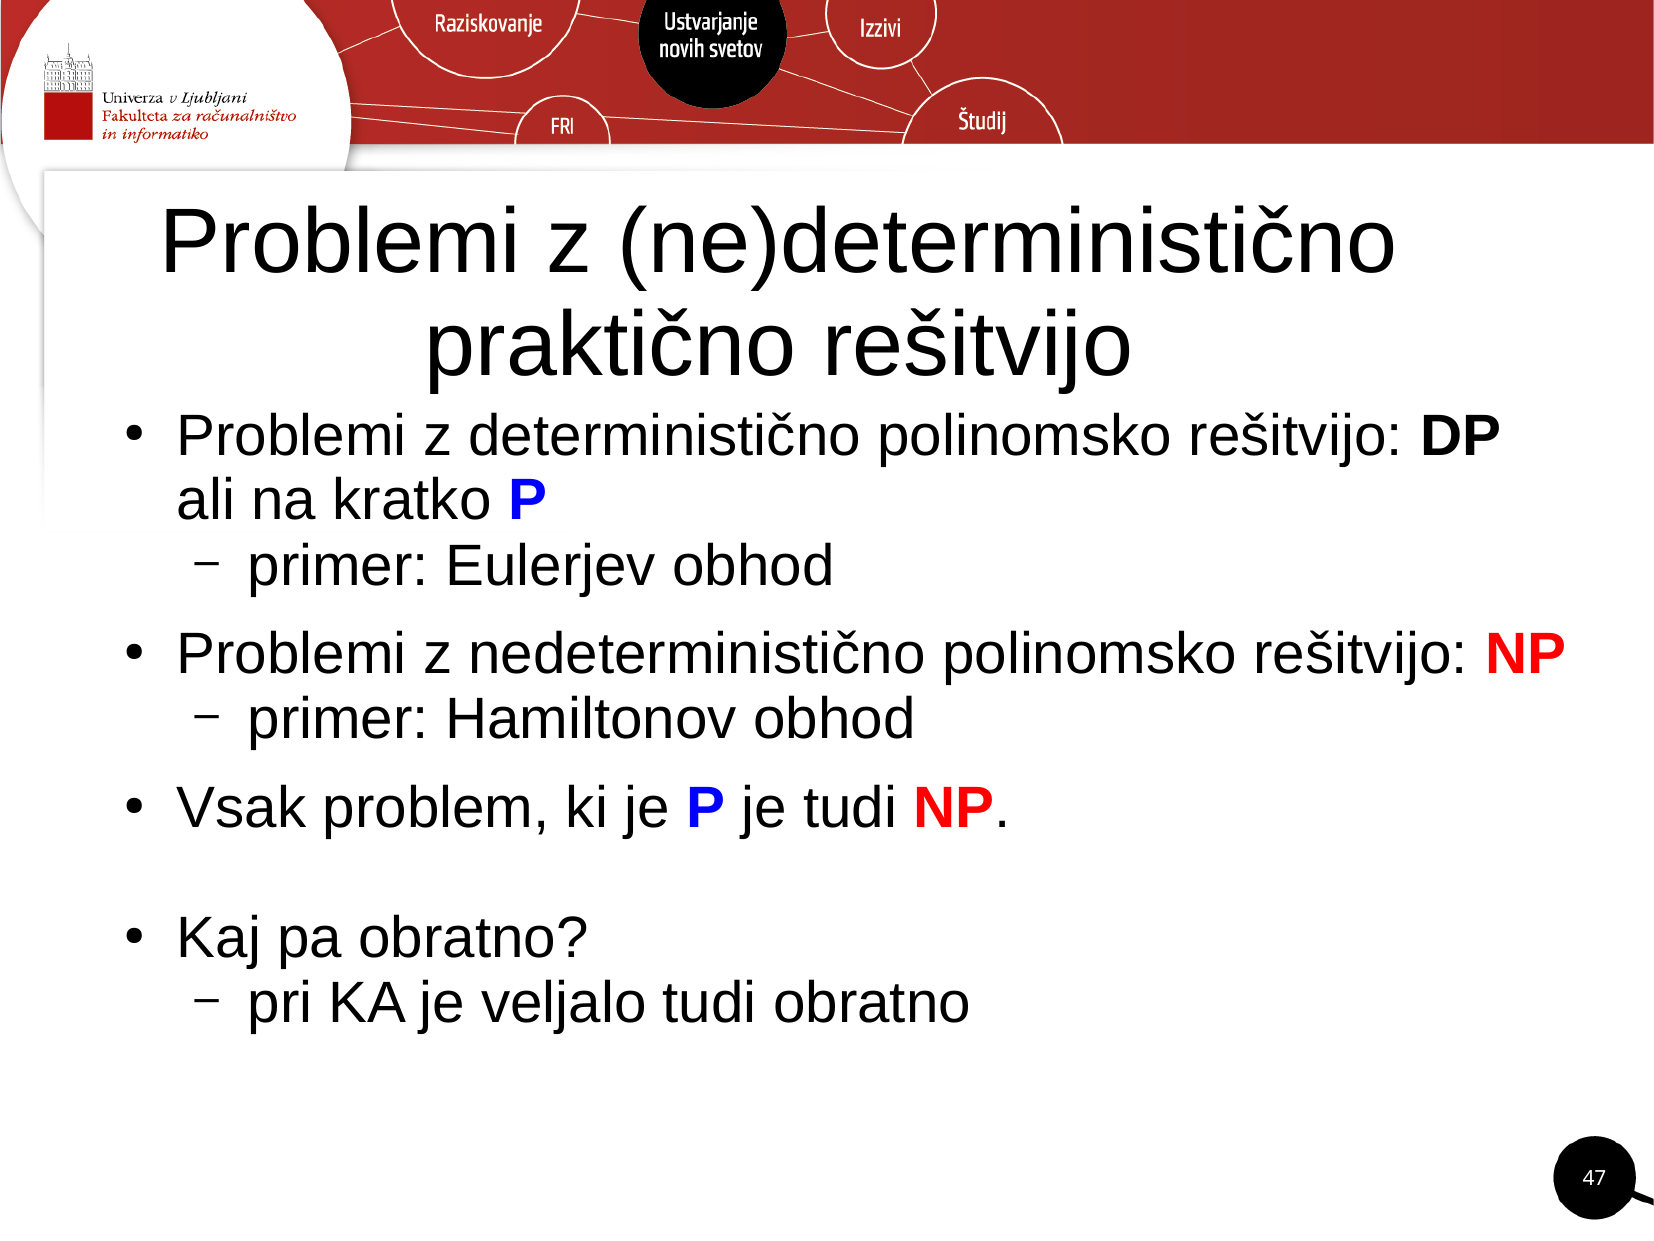

Problemi z (ne)deterministično praktično rešitvijo
# Problemi z deterministično polinomsko rešitvijo: DP ali na kratko P
primer: Eulerjev obhod
Problemi z nedeterministično polinomsko rešitvijo: NP
primer: Hamiltonov obhod
Vsak problem, ki je P je tudi NP.
Kaj pa obratno?
pri KA je veljalo tudi obratno